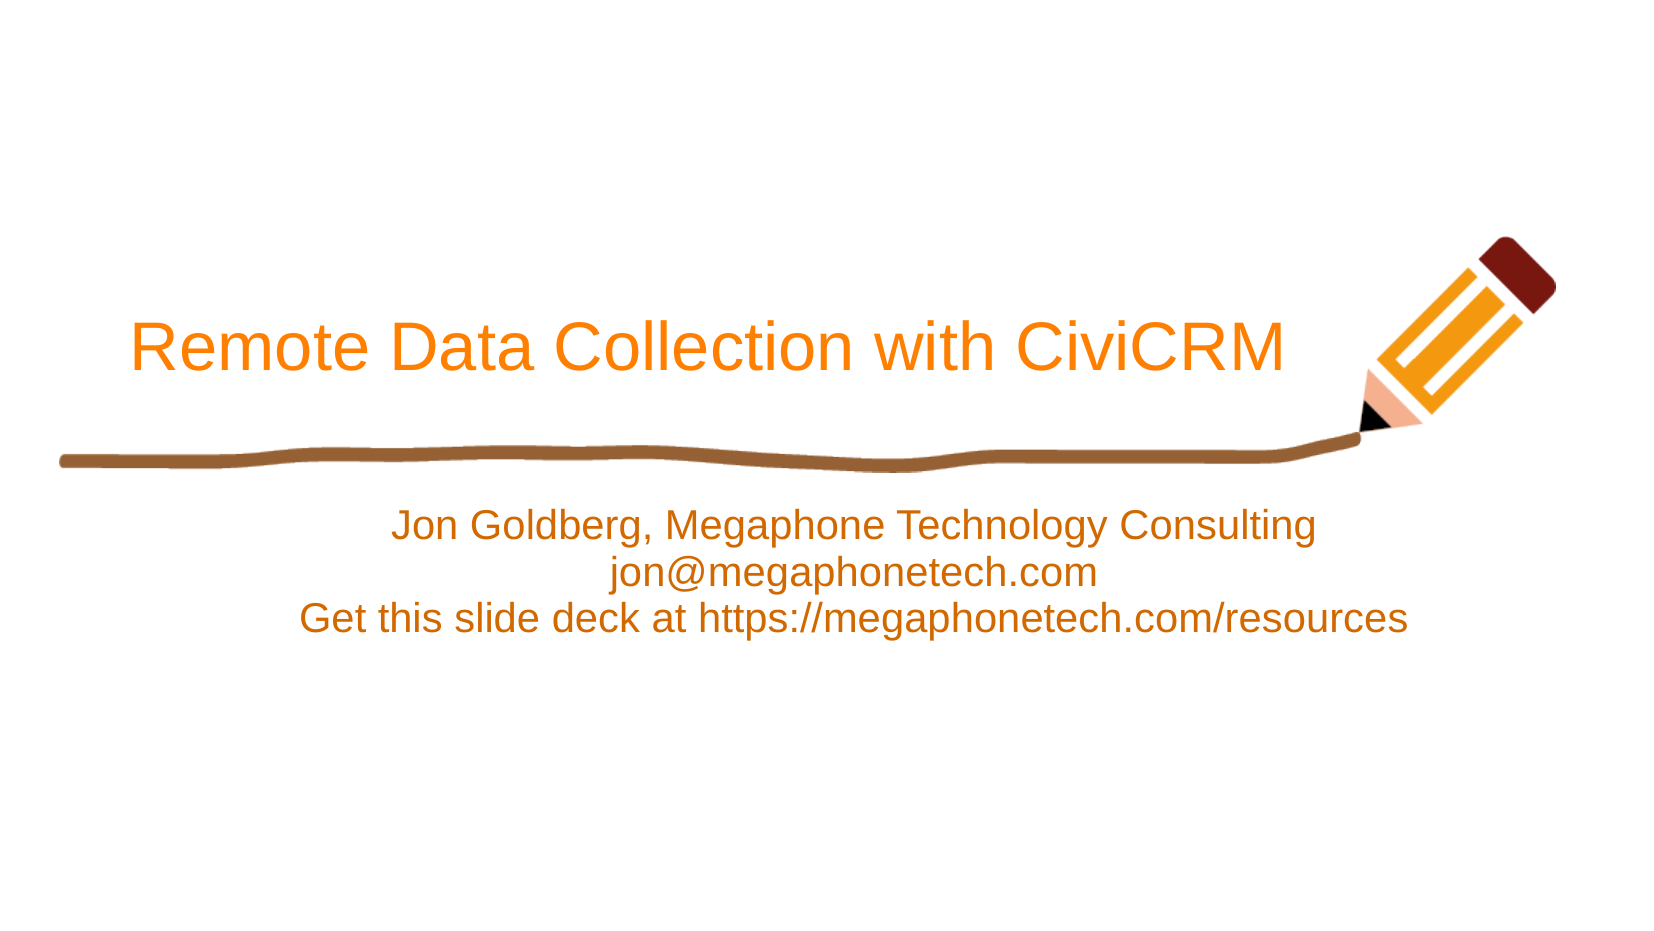

# Remote Data Collection with CiviCRM
Jon Goldberg, Megaphone Technology Consulting
jon@megaphonetech.com
Get this slide deck at https://megaphonetech.com/resources